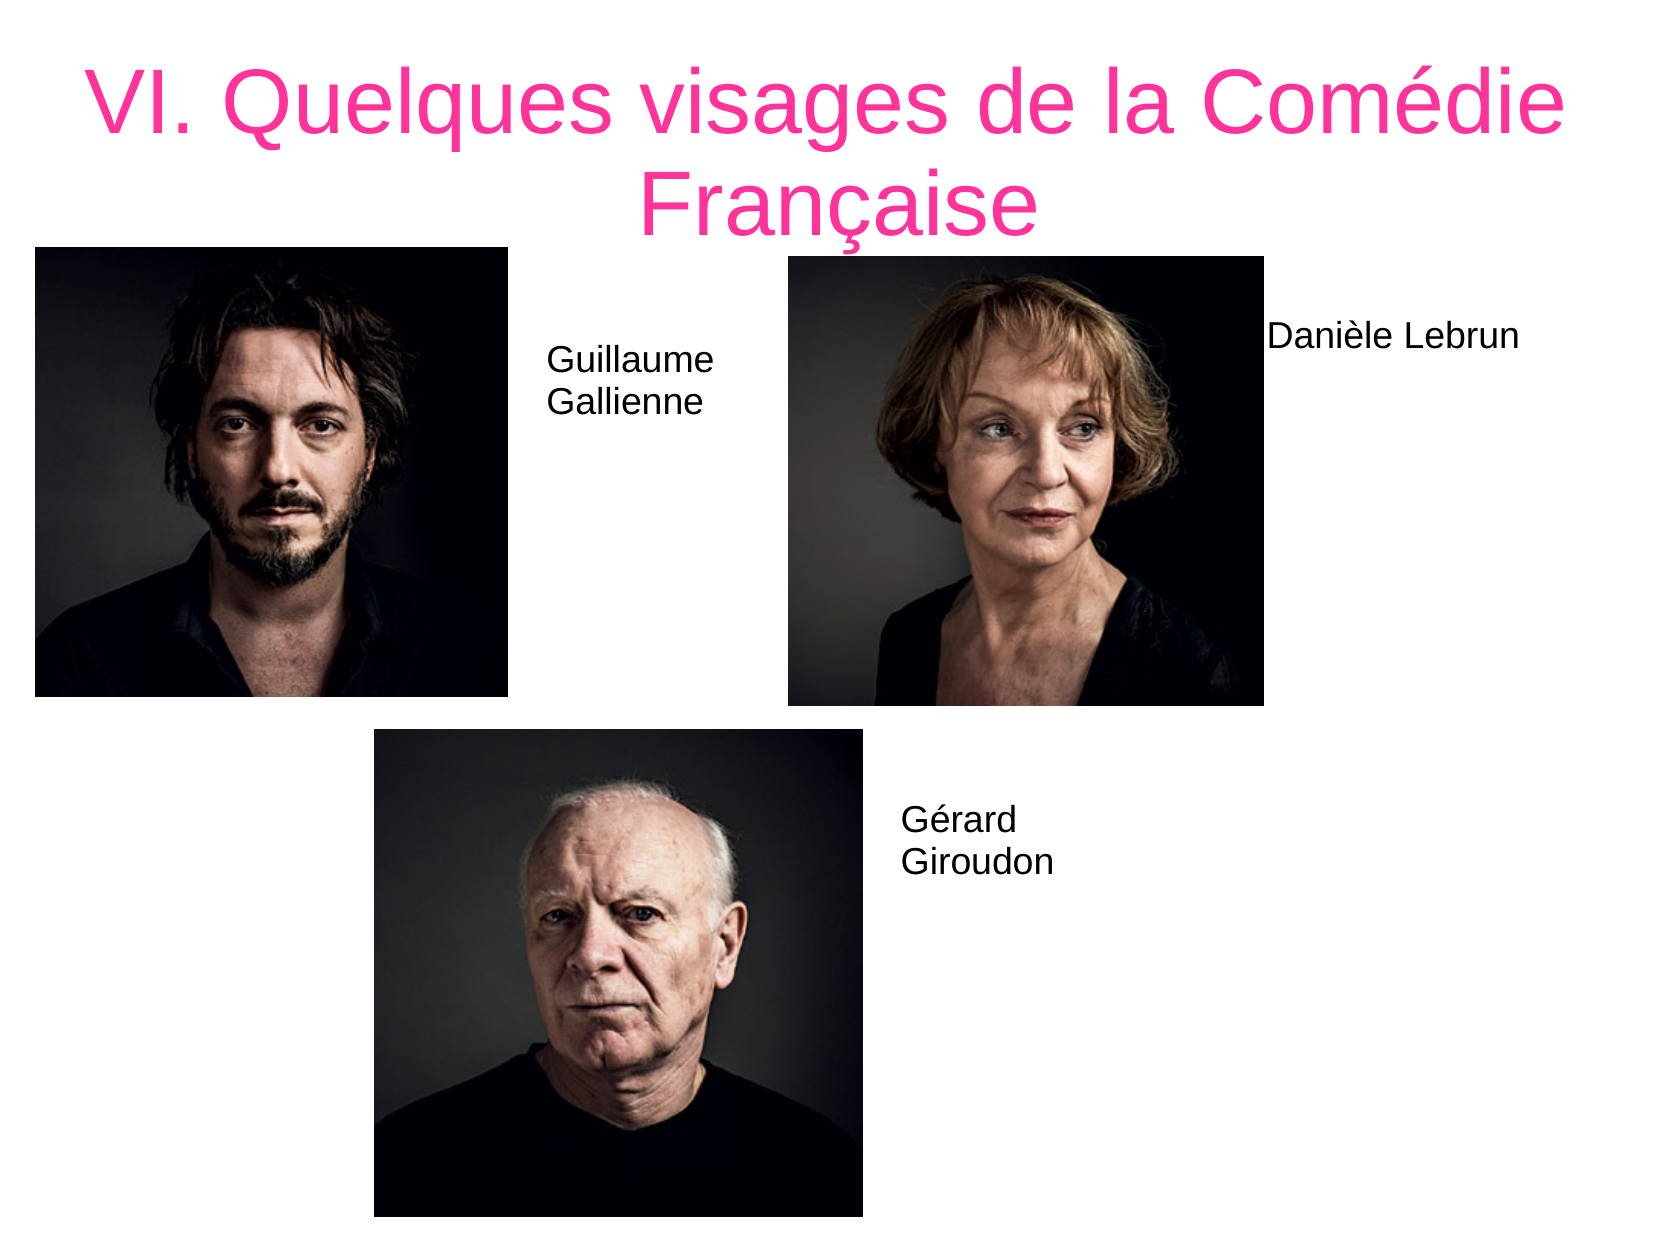

# VI. Quelques visages de la Comédie Française
Danièle Lebrun
Guillaume Gallienne
Gérard Giroudon